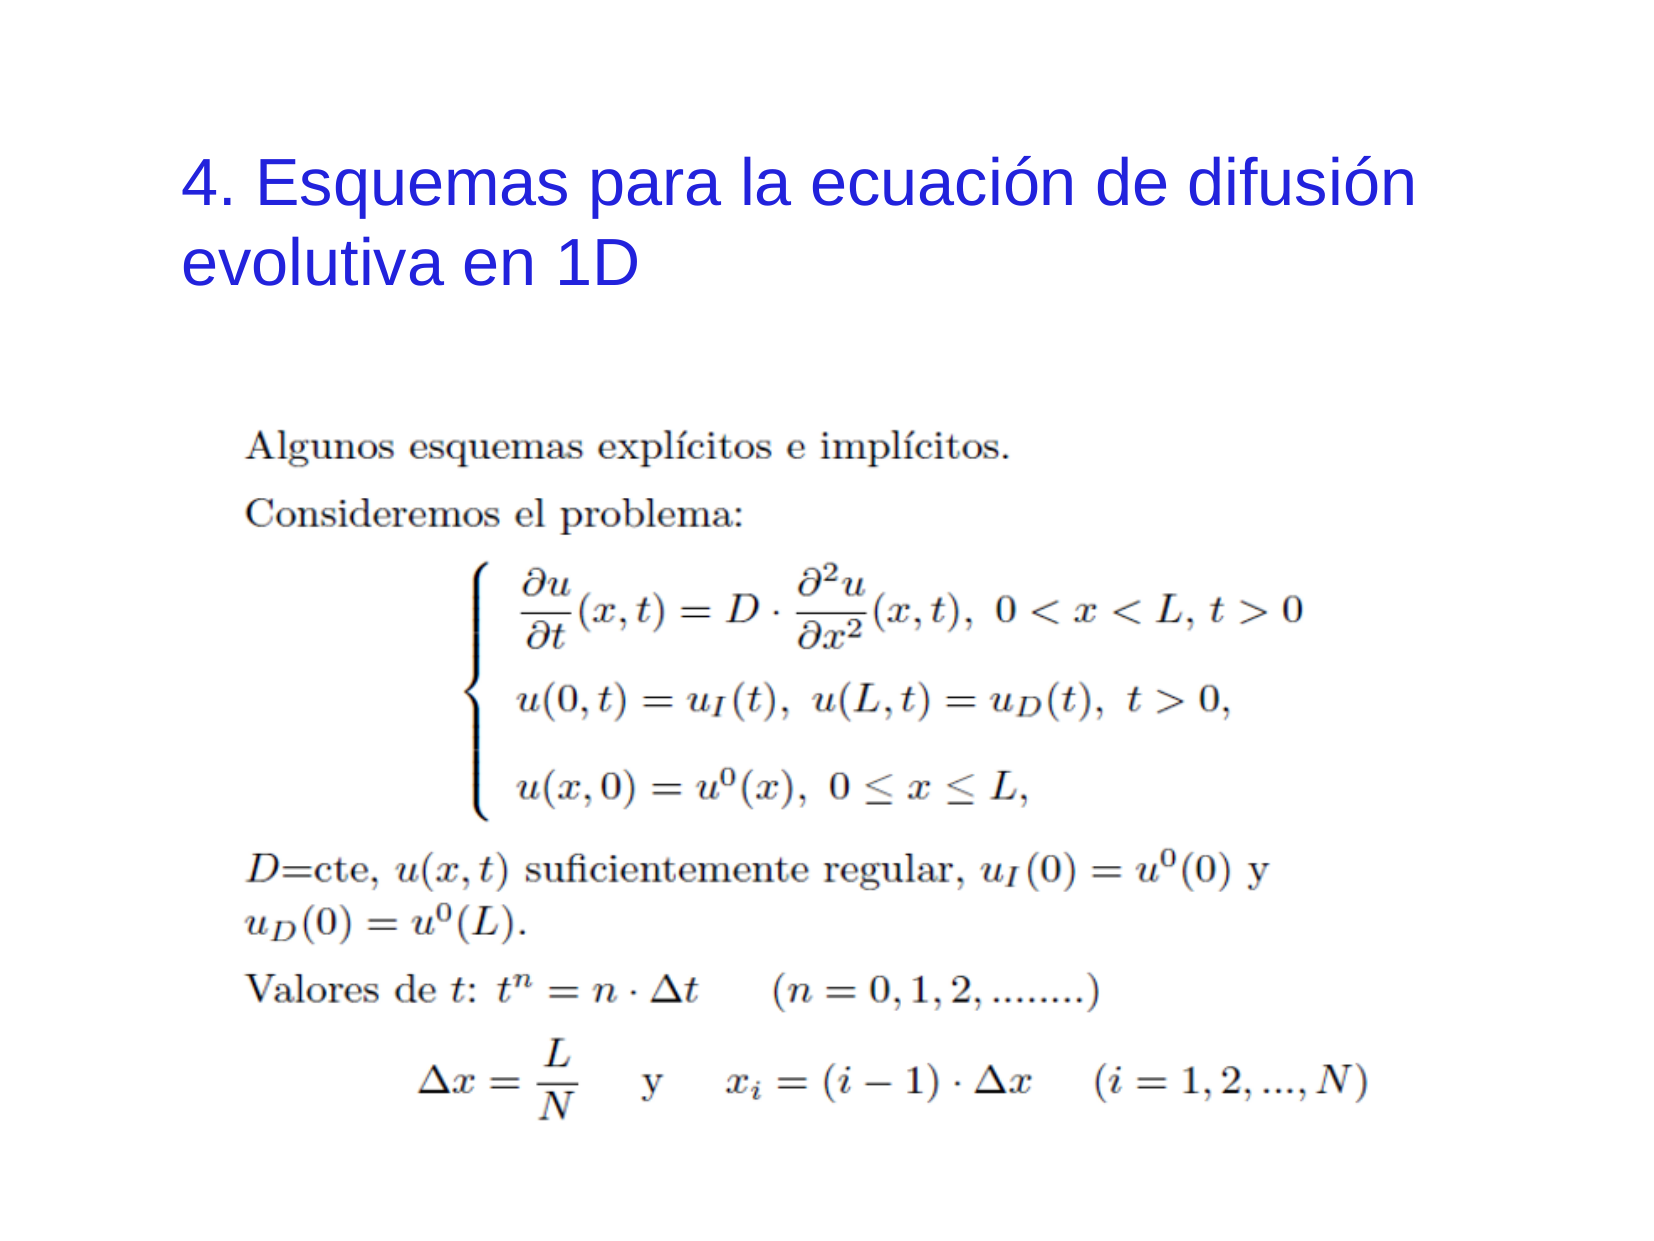

4. Esquemas para la ecuación de difusión evolutiva en 1D